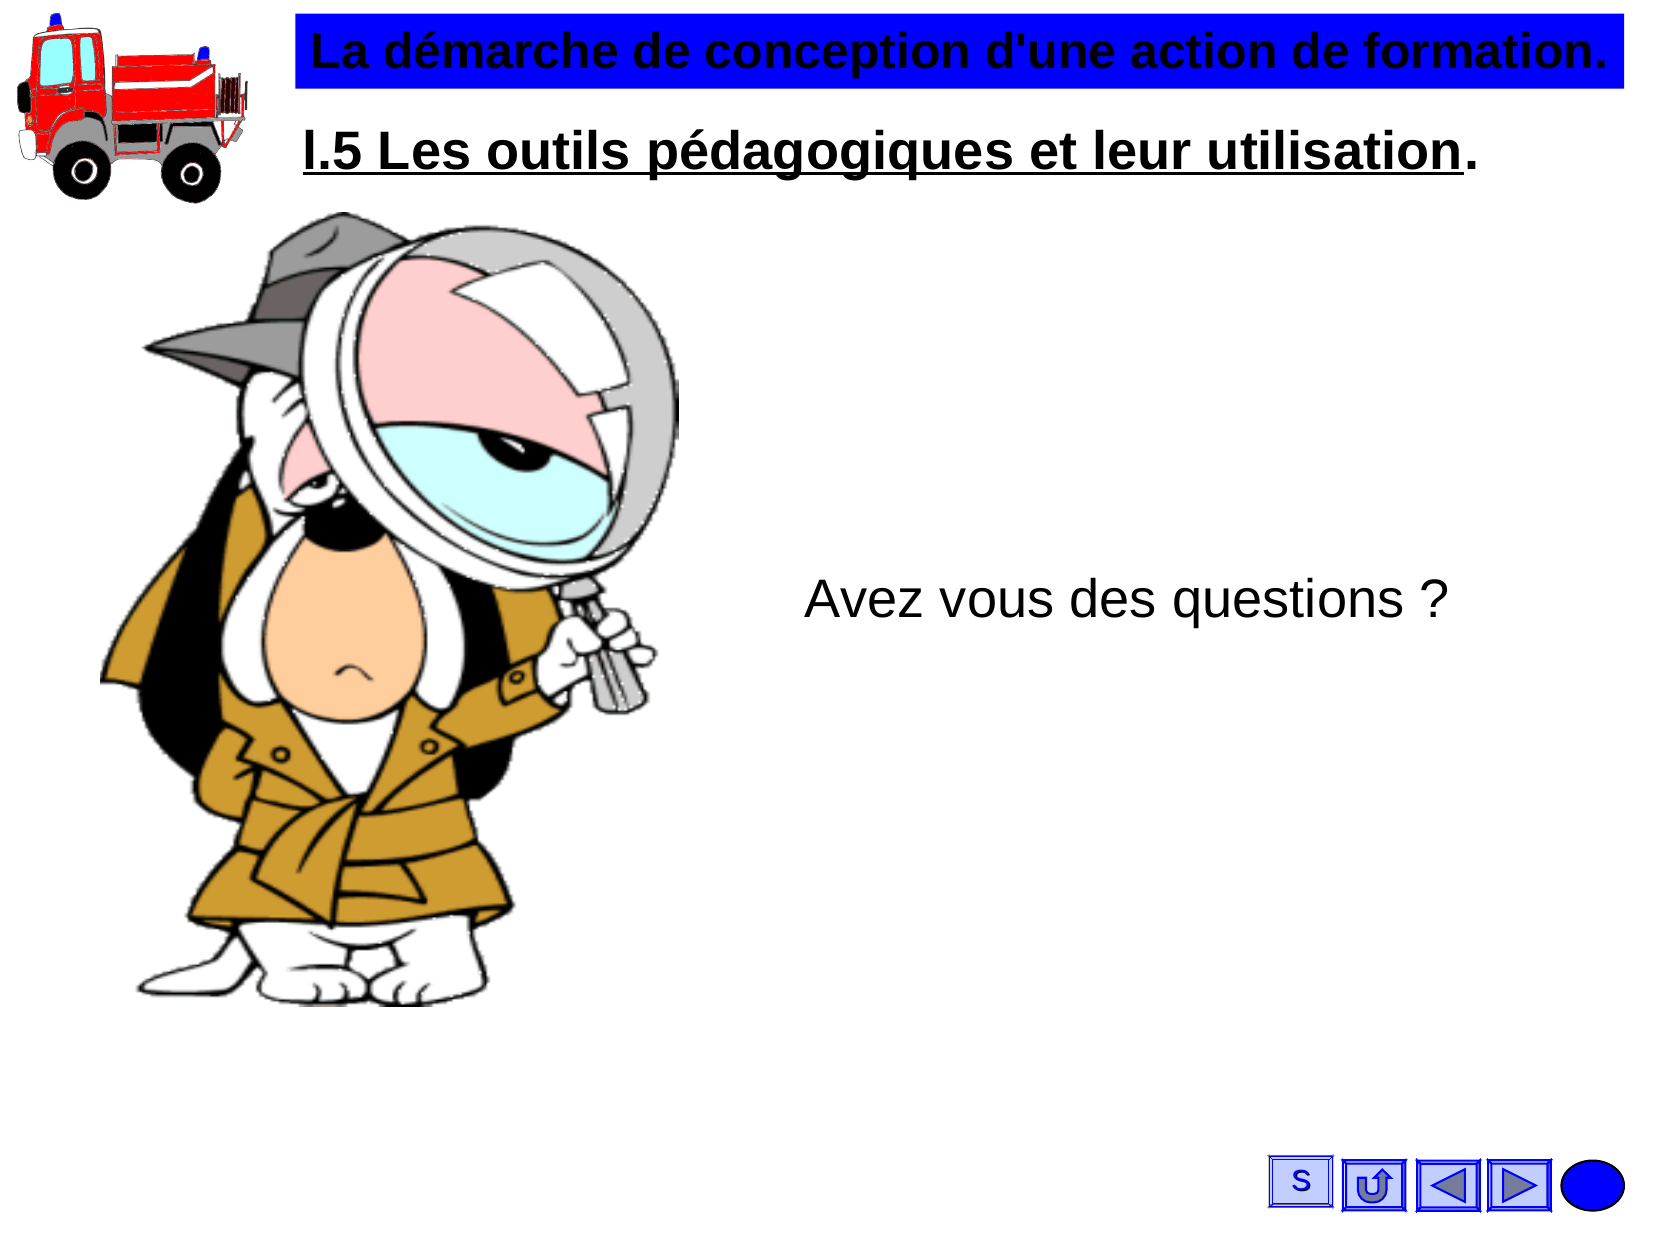

La démarche de conception d'une action de formation.
l.5 Les outils pédagogiques et leur utilisation.
#
 Avez vous des questions ?
.